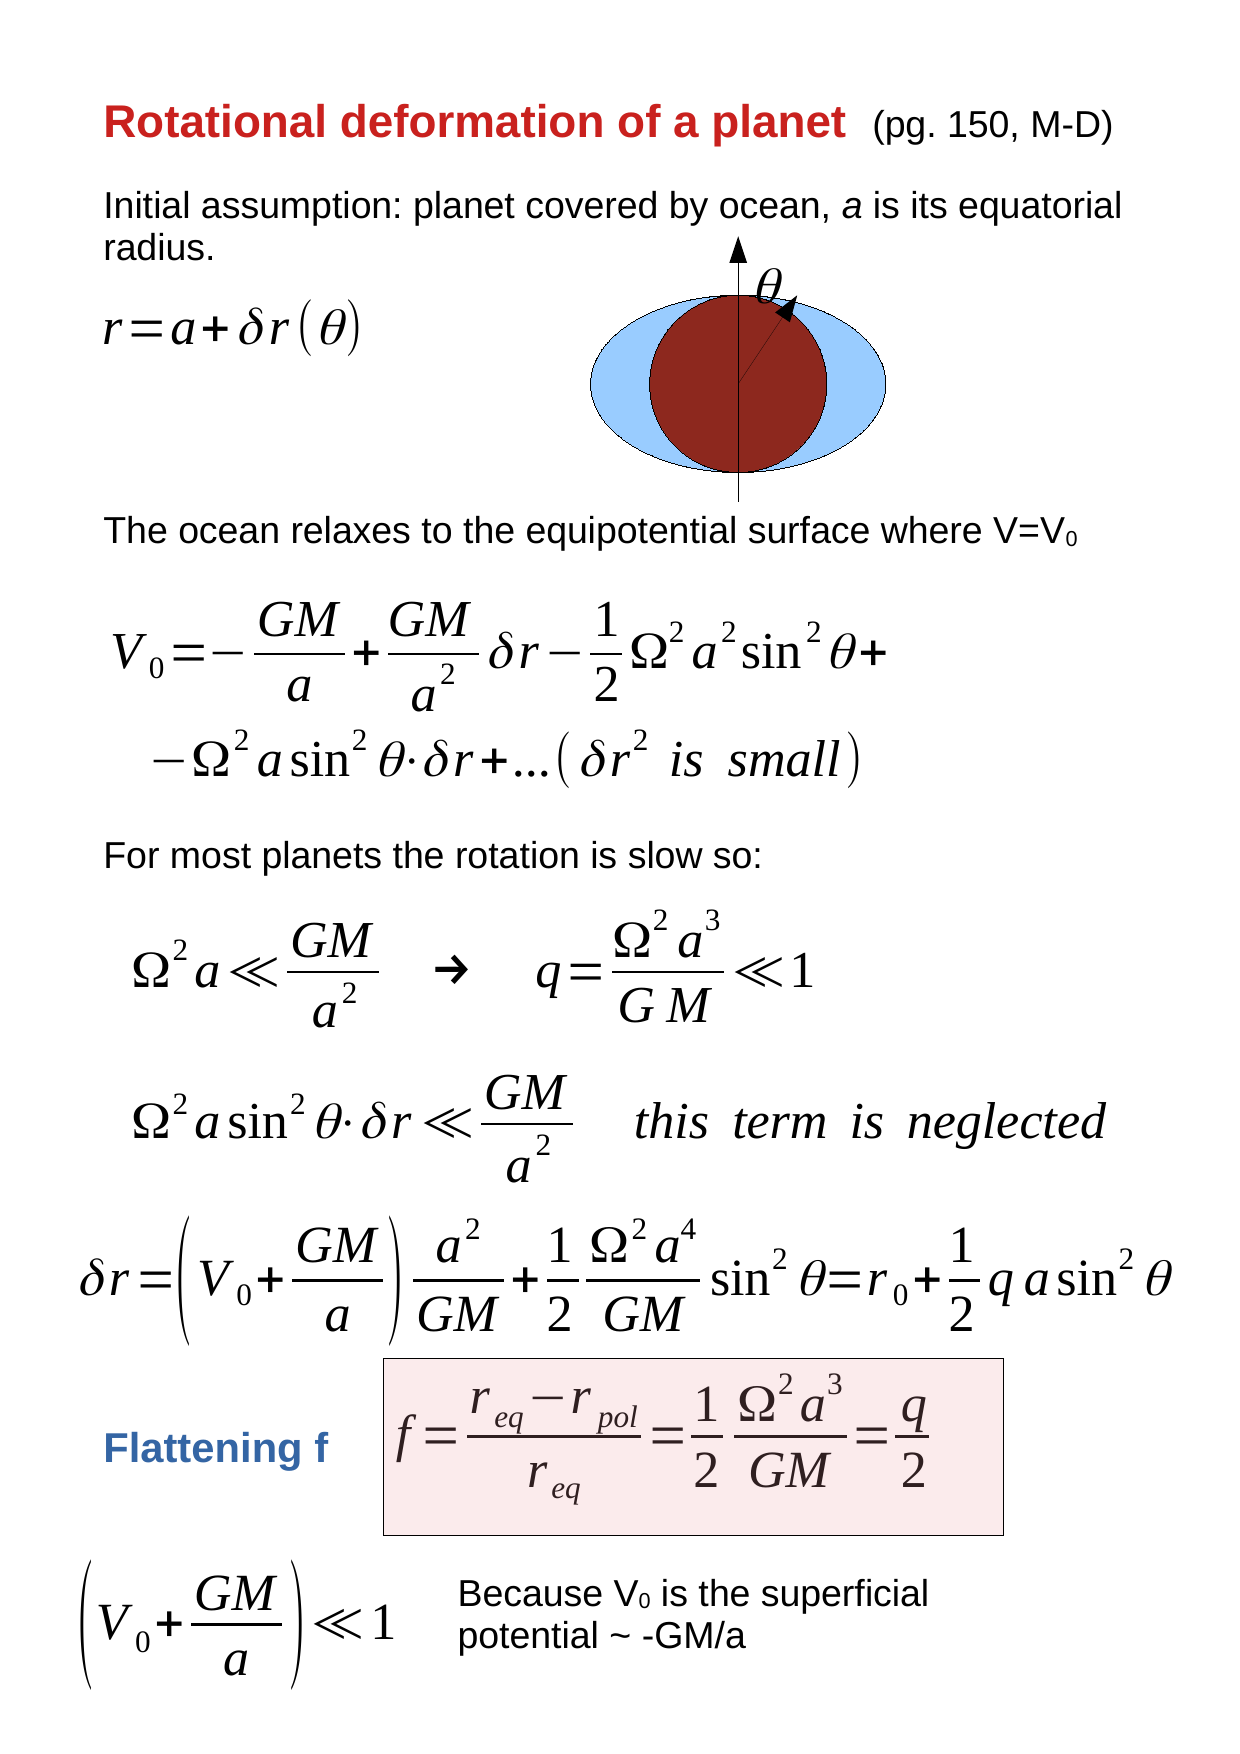

Rotational deformation of a planet (pg. 150, M-D)
Initial assumption: planet covered by ocean, a is its equatorial radius.
The ocean relaxes to the equipotential surface where V=V0
For most planets the rotation is slow so:
Flattening f
Because V0 is the superficial potential ~ -GM/a